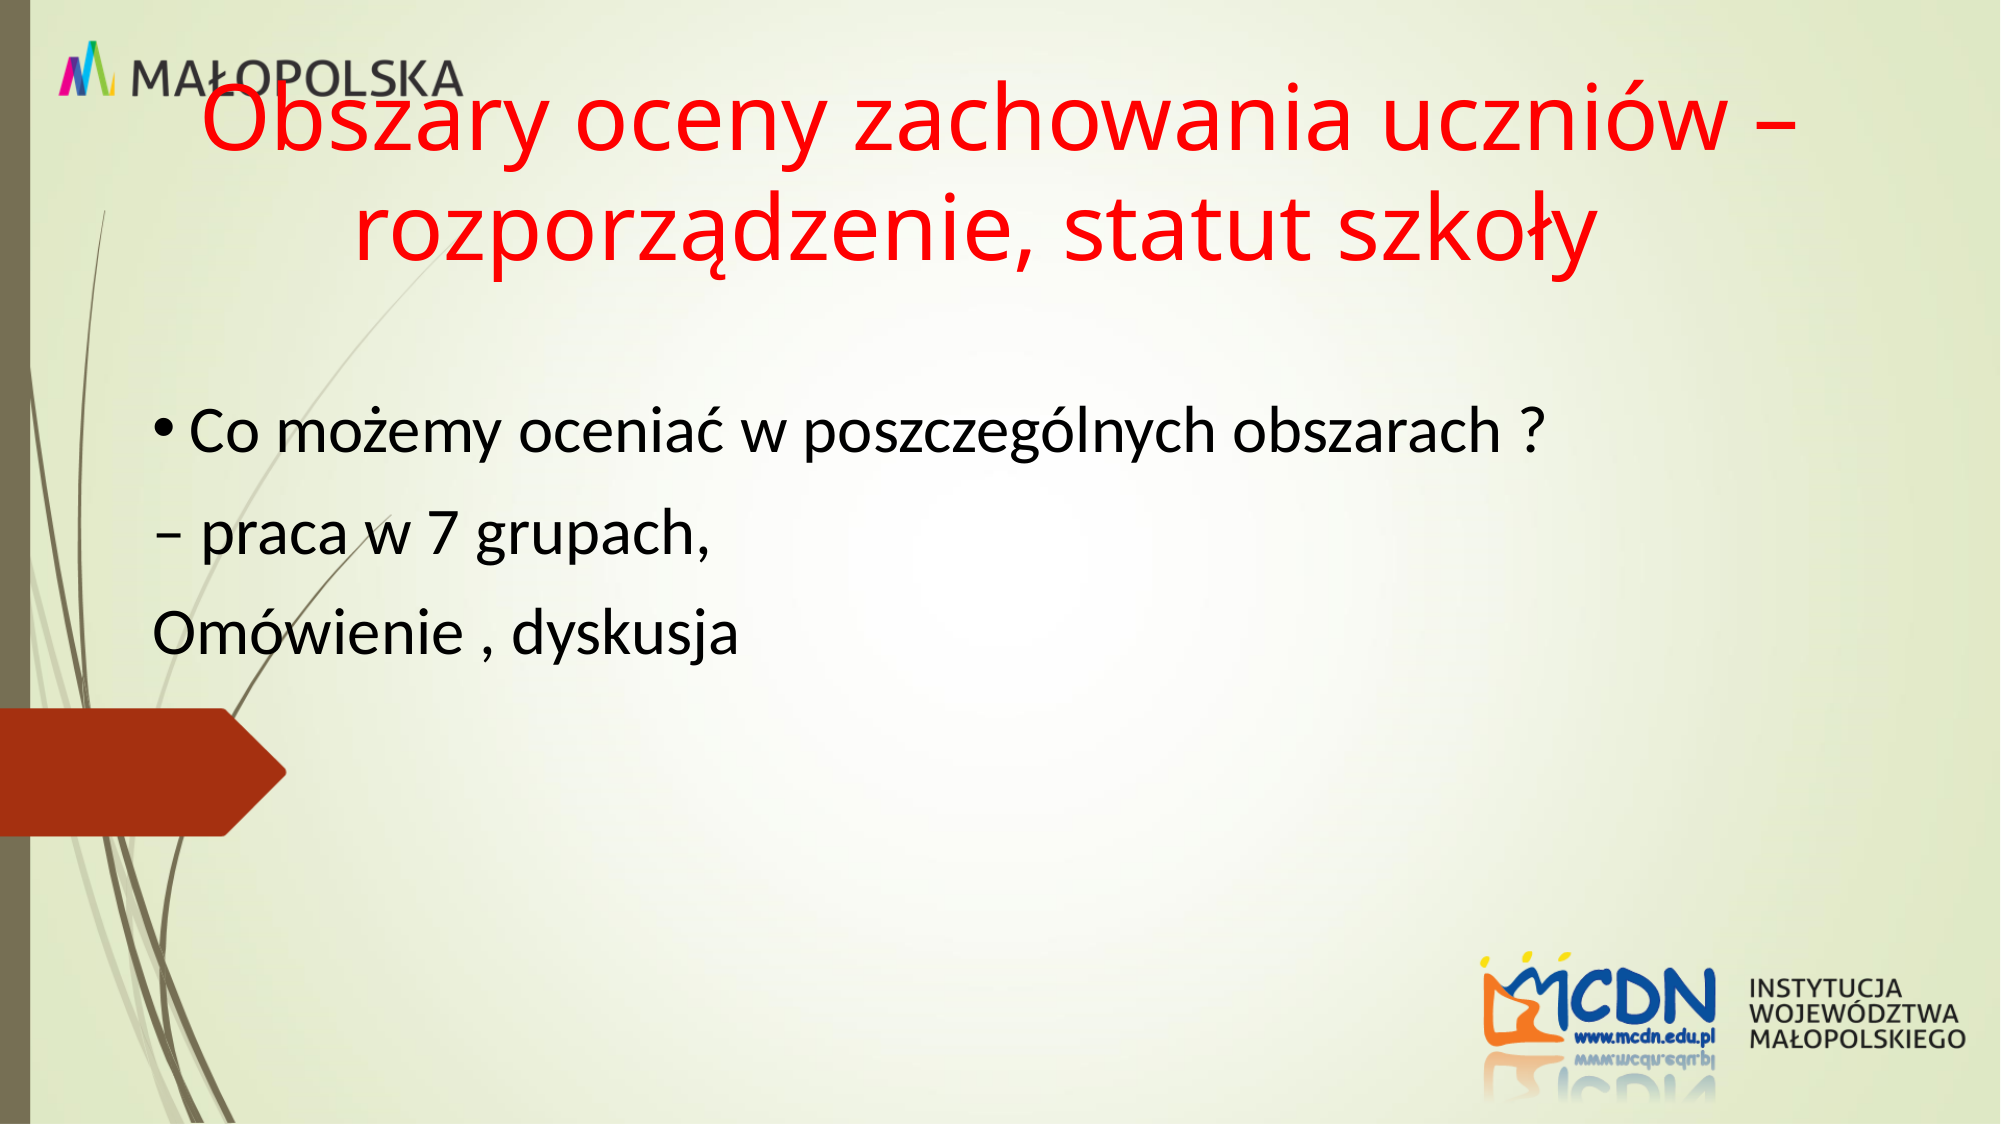

# Obszary oceny zachowania uczniów – rozporządzenie, statut szkoły
Co możemy oceniać w poszczególnych obszarach ?
– praca w 7 grupach,
Omówienie , dyskusja